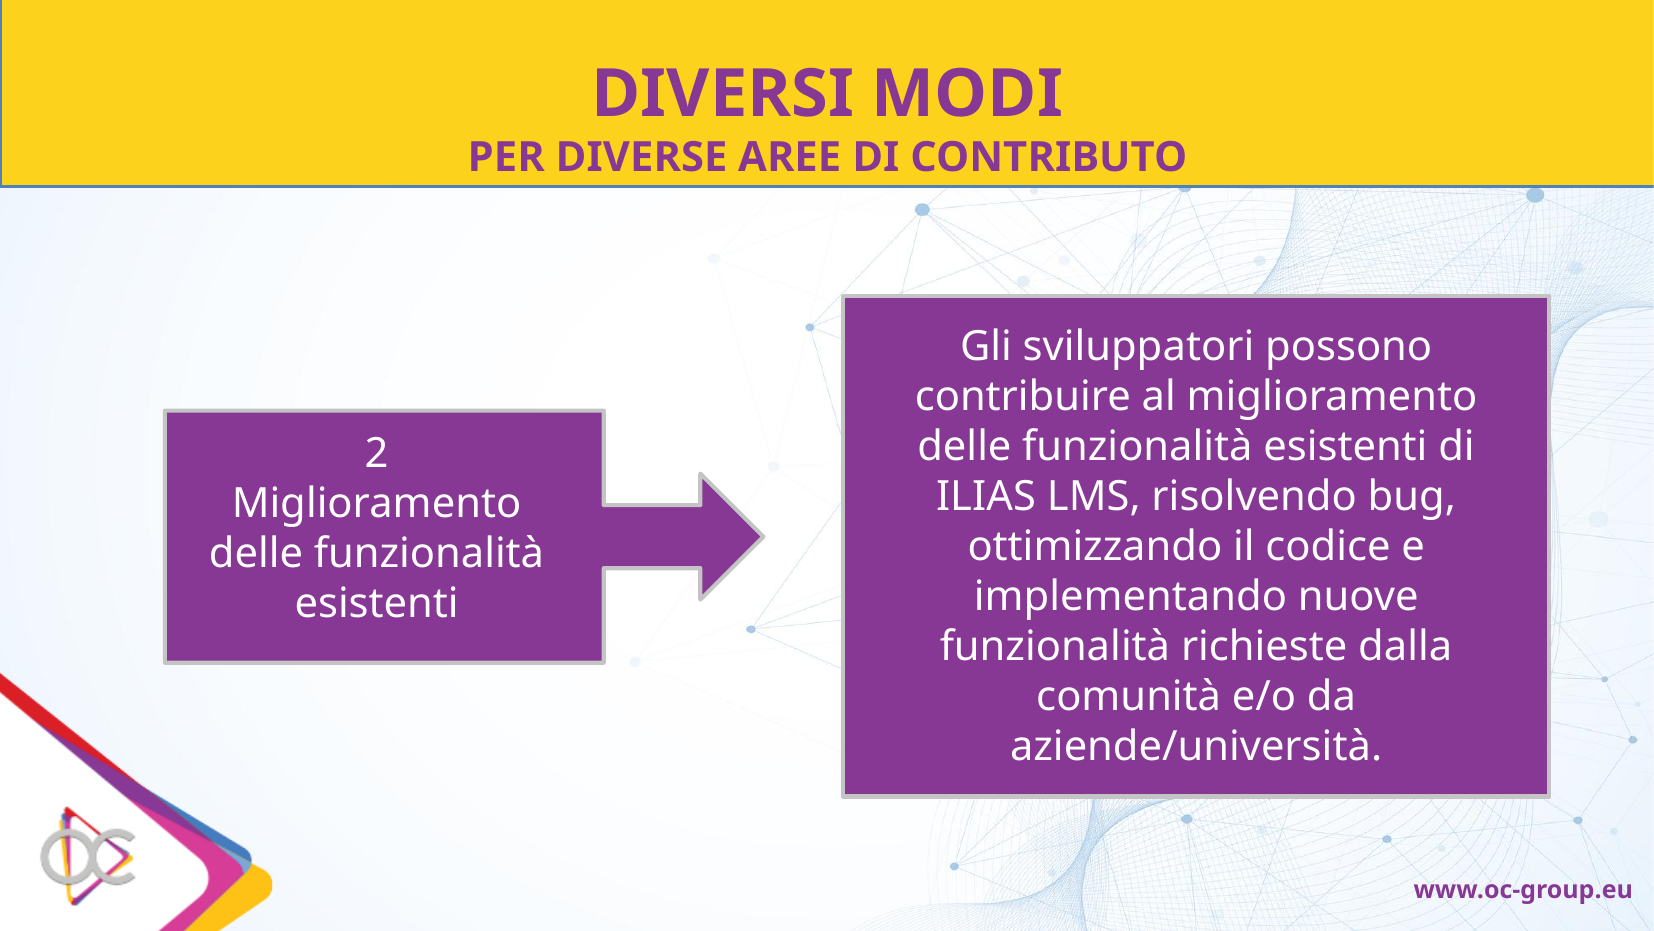

DIVERSI MODI
PER DIVERSE AREE DI CONTRIBUTO
Gli sviluppatori possono contribuire al miglioramento delle funzionalità esistenti di ILIAS LMS, risolvendo bug, ottimizzando il codice e implementando nuove funzionalità richieste dalla comunità e/o da aziende/università.
2
Miglioramento delle funzionalità esistenti
www.oc-group.eu